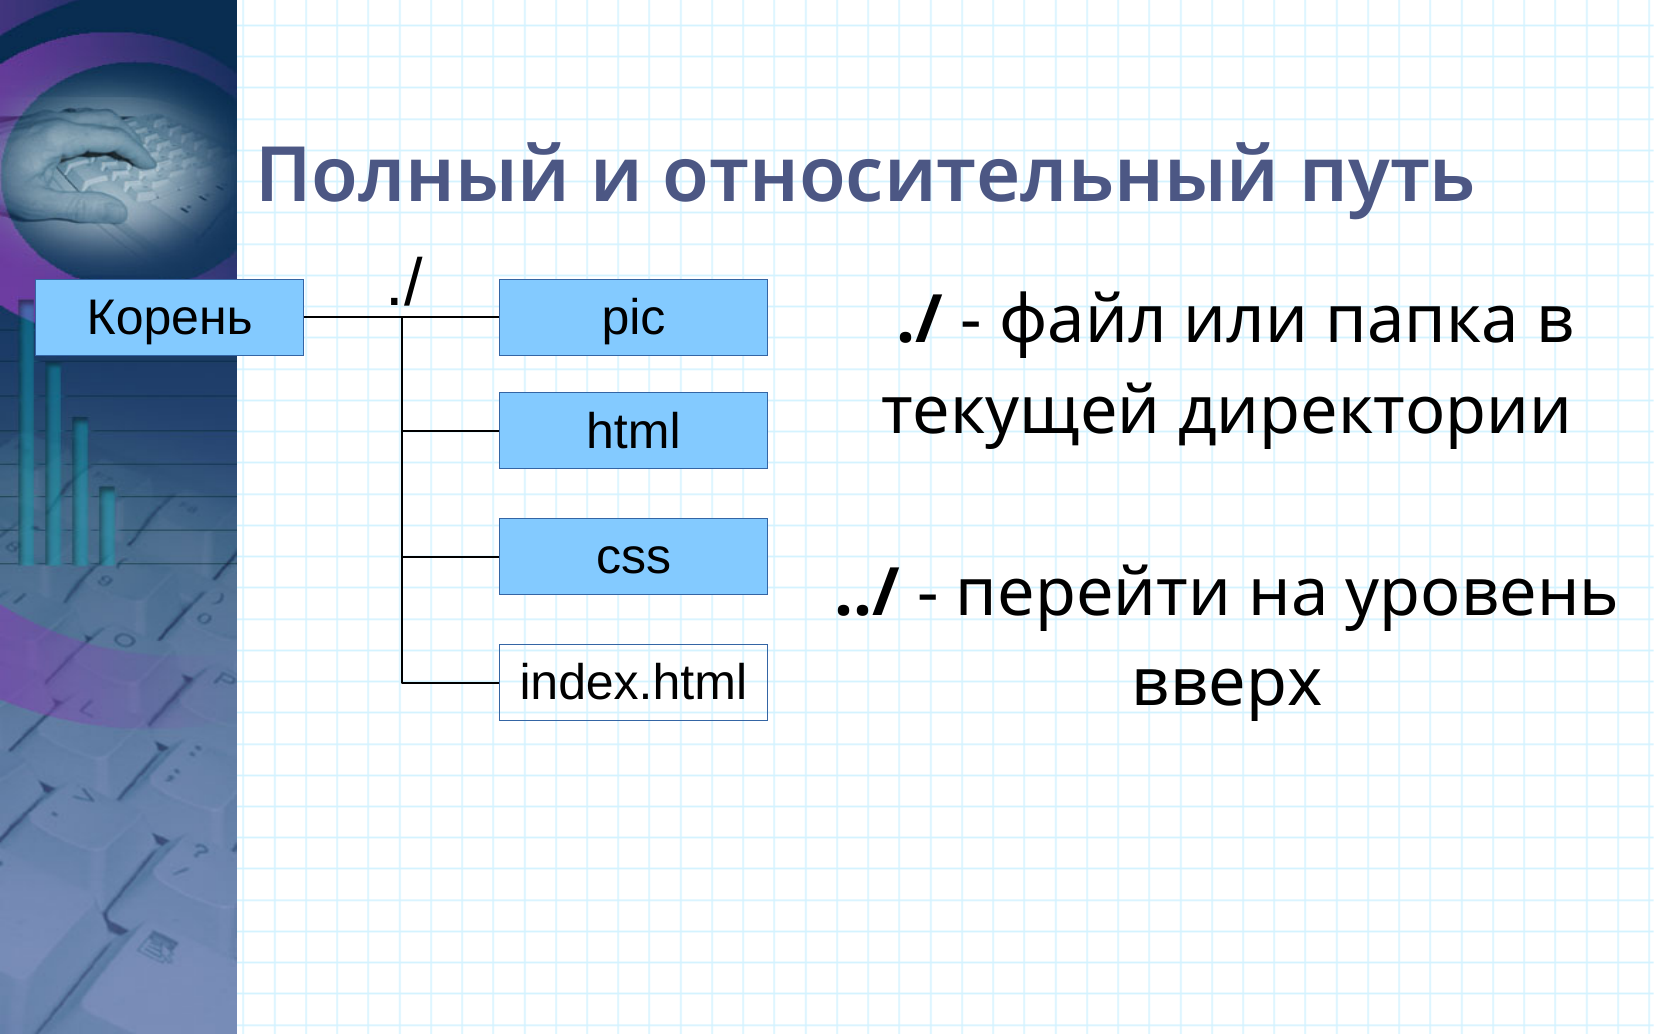

# Полный и относительный путь
 ./ - файл или папка в текущей директории
../ - перейти на уровень вверх
./
Корень
pic
html
css
index.html